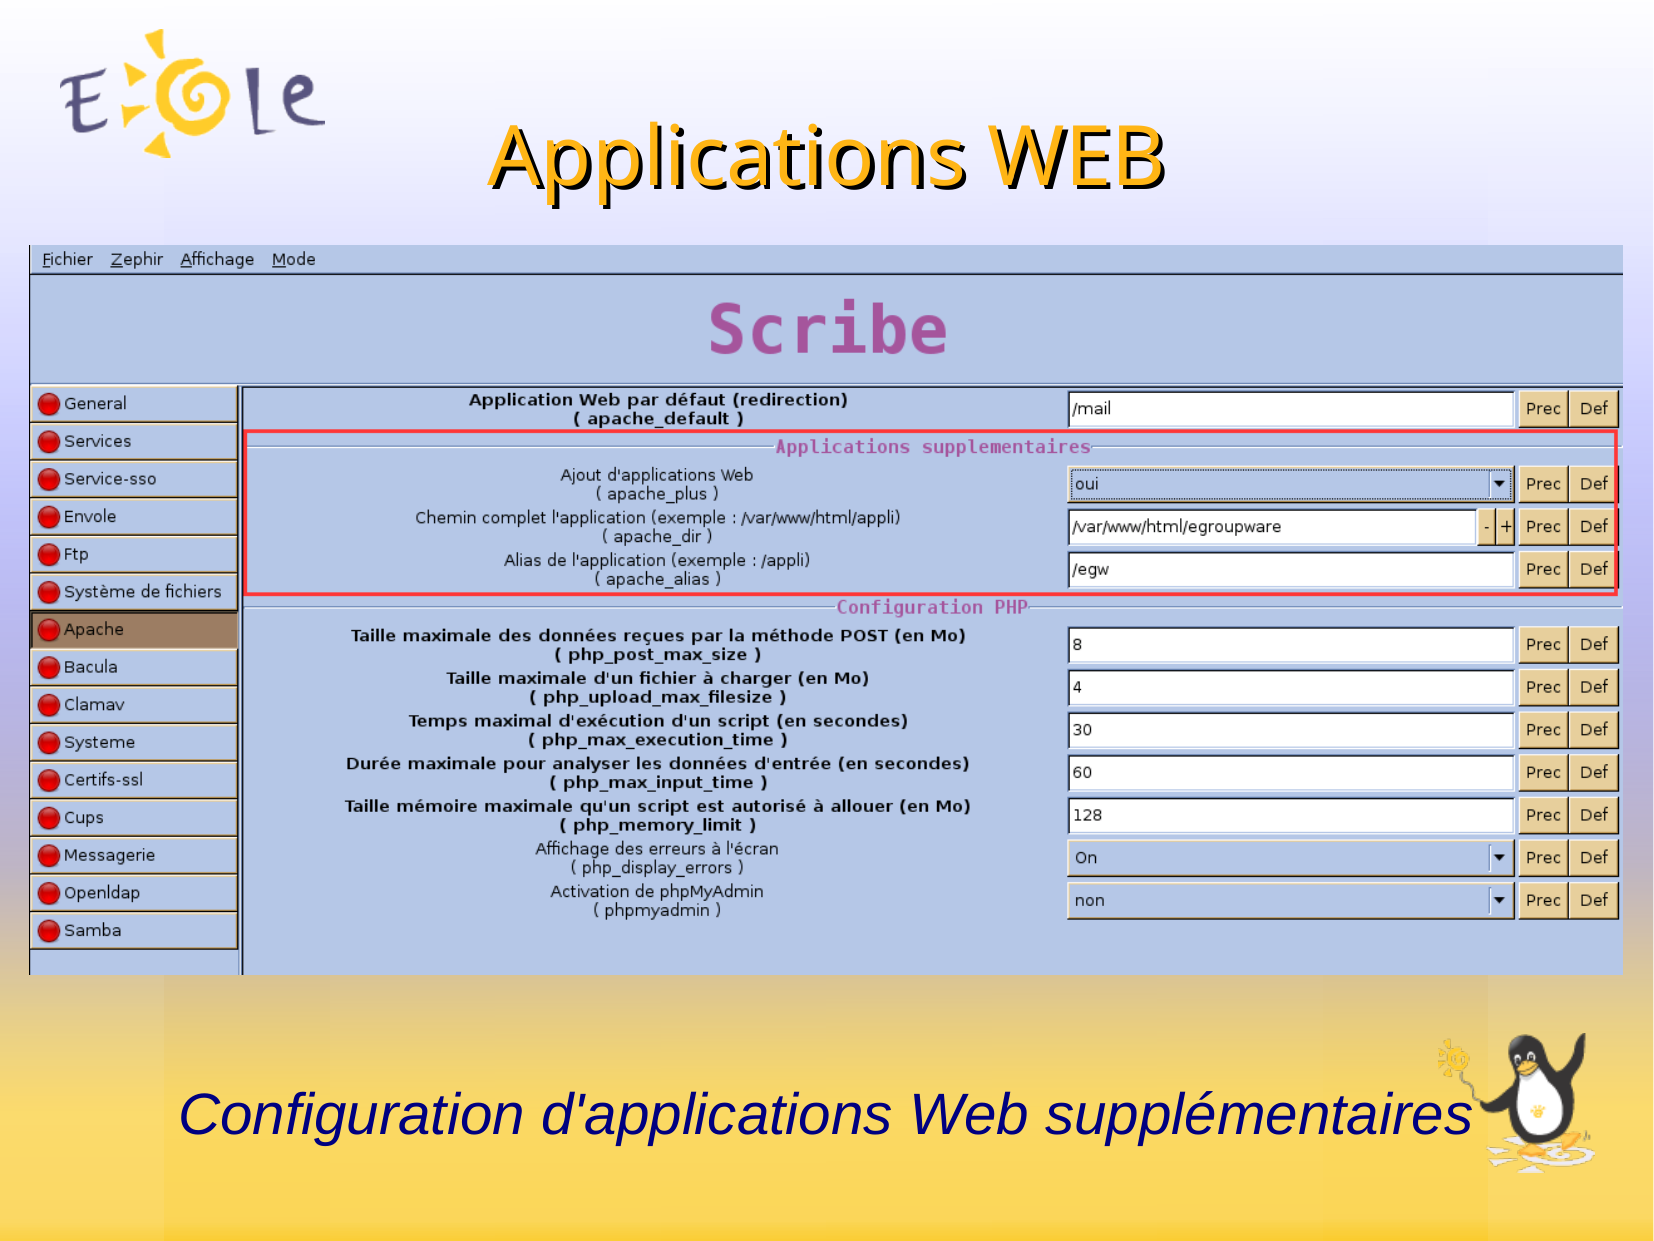

# Applications WEB
Configuration d'applications Web supplémentaires